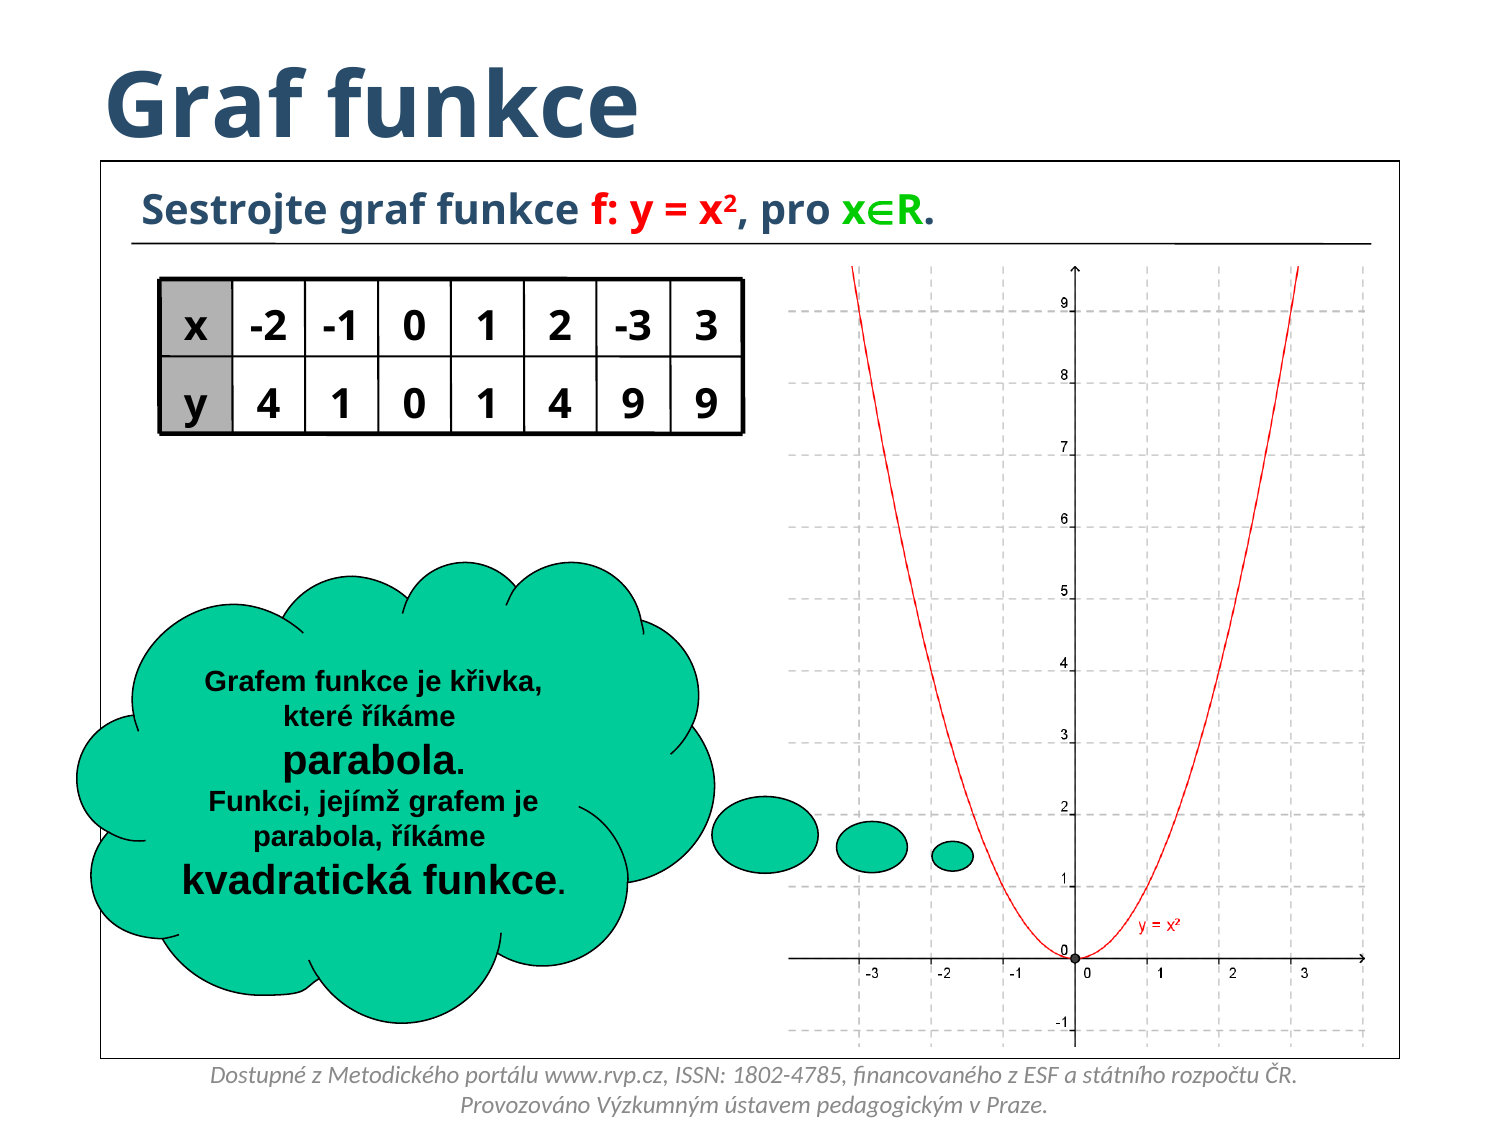

# Graf funkce
Sestrojte graf funkce f: y = x2, pro xR.
x
-2
-1
0
1
2
-3
3
y
4
1
0
1
4
9
9
Grafem funkce je křivka, které říkáme
parabola.
Funkci, jejímž grafem je parabola, říkáme
kvadratická funkce.